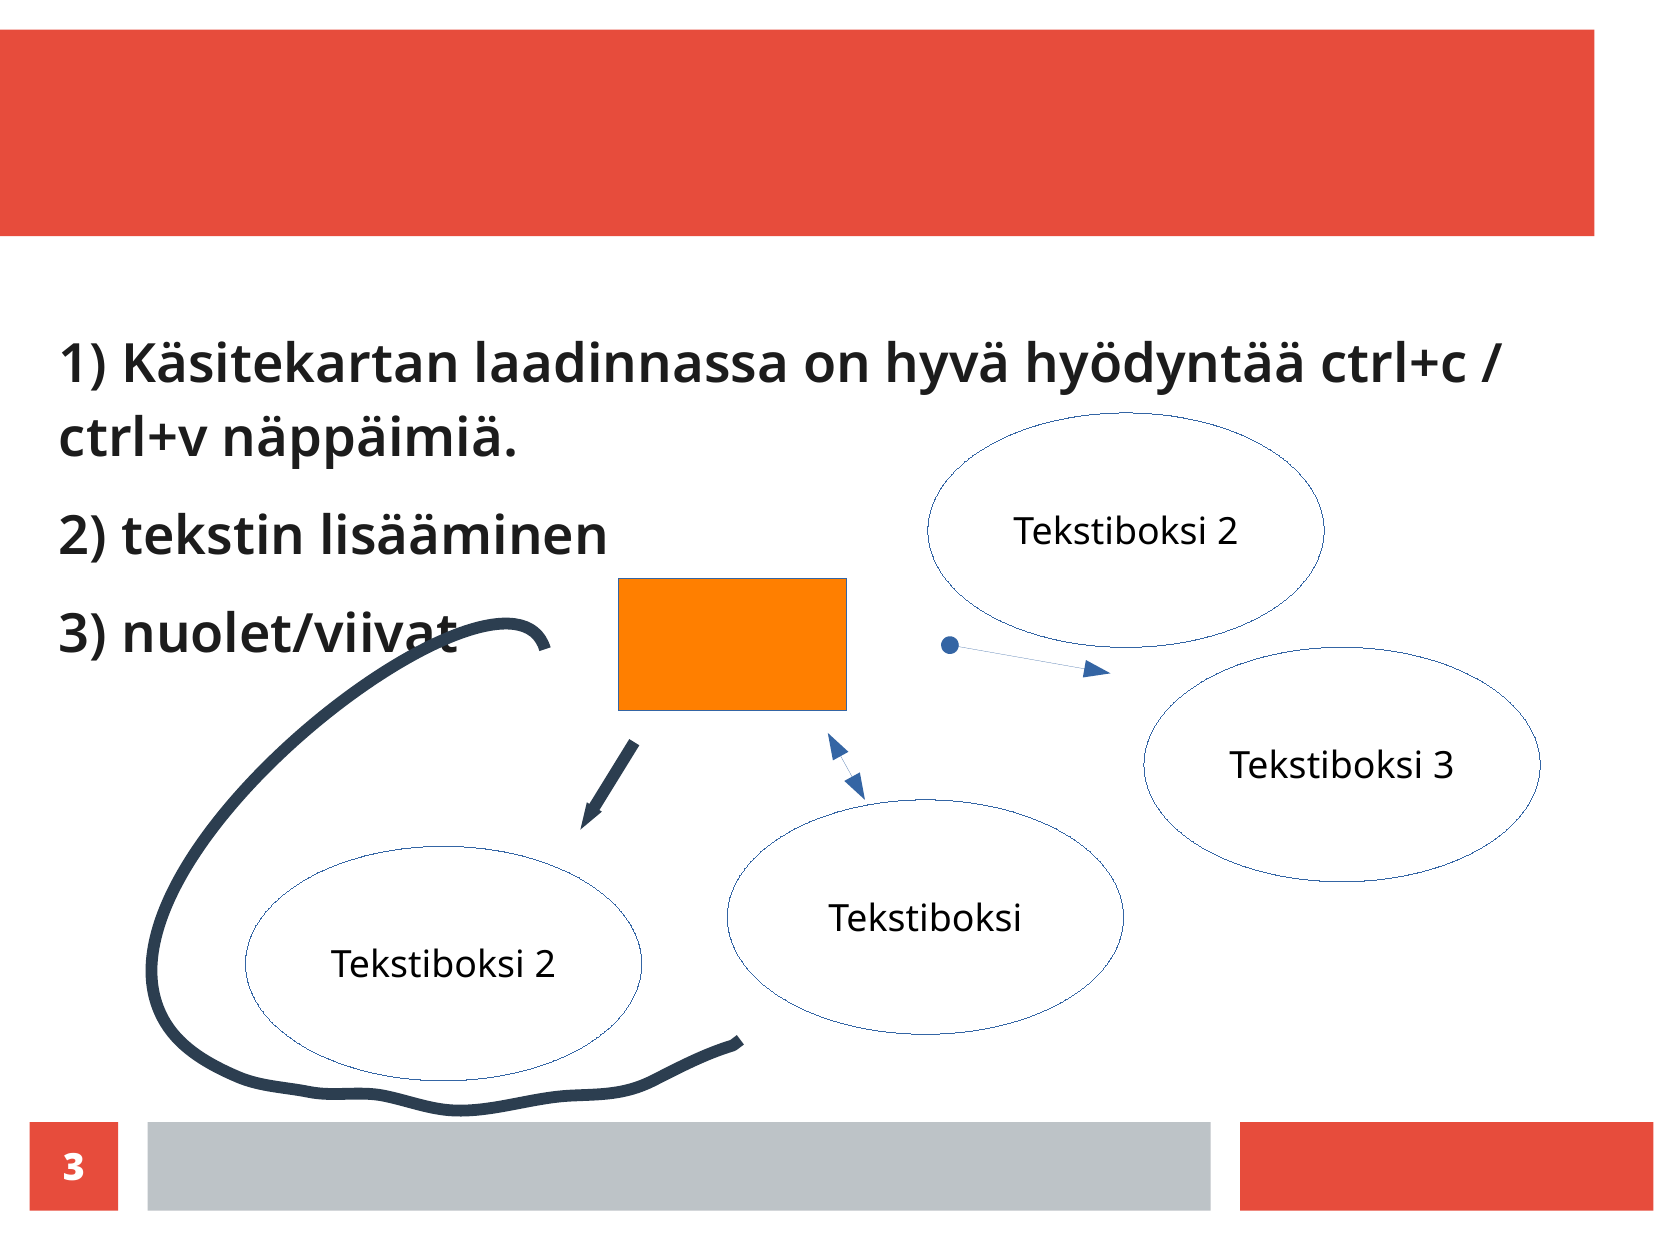

#
1) Käsitekartan laadinnassa on hyvä hyödyntää ctrl+c / ctrl+v näppäimiä.
2) tekstin lisääminen
3) nuolet/viivat
Tekstiboksi 2
Tekstiboksi 3
Tekstiboksi
Tekstiboksi 2
3